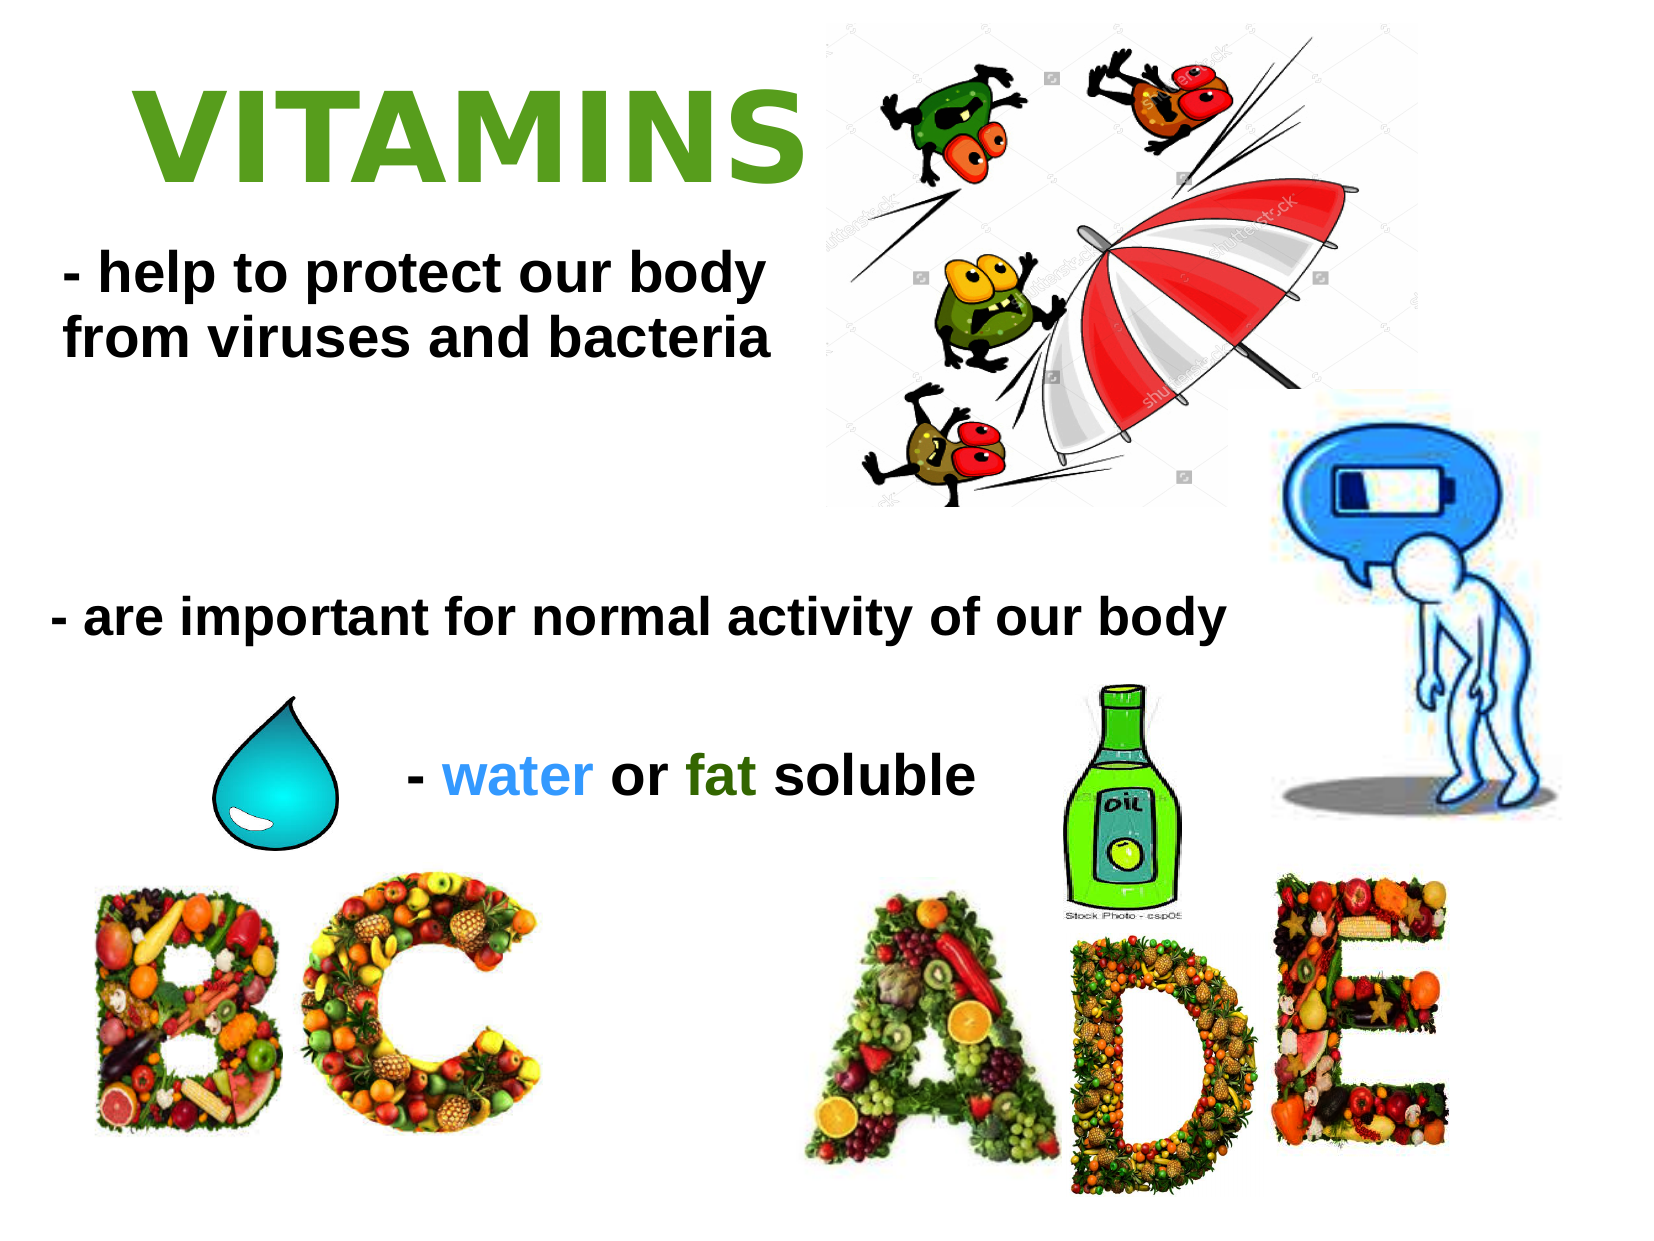

VITAMINS
- help to protect our body from viruses and bacteria
- are important for normal activity of our body
- water or fat soluble